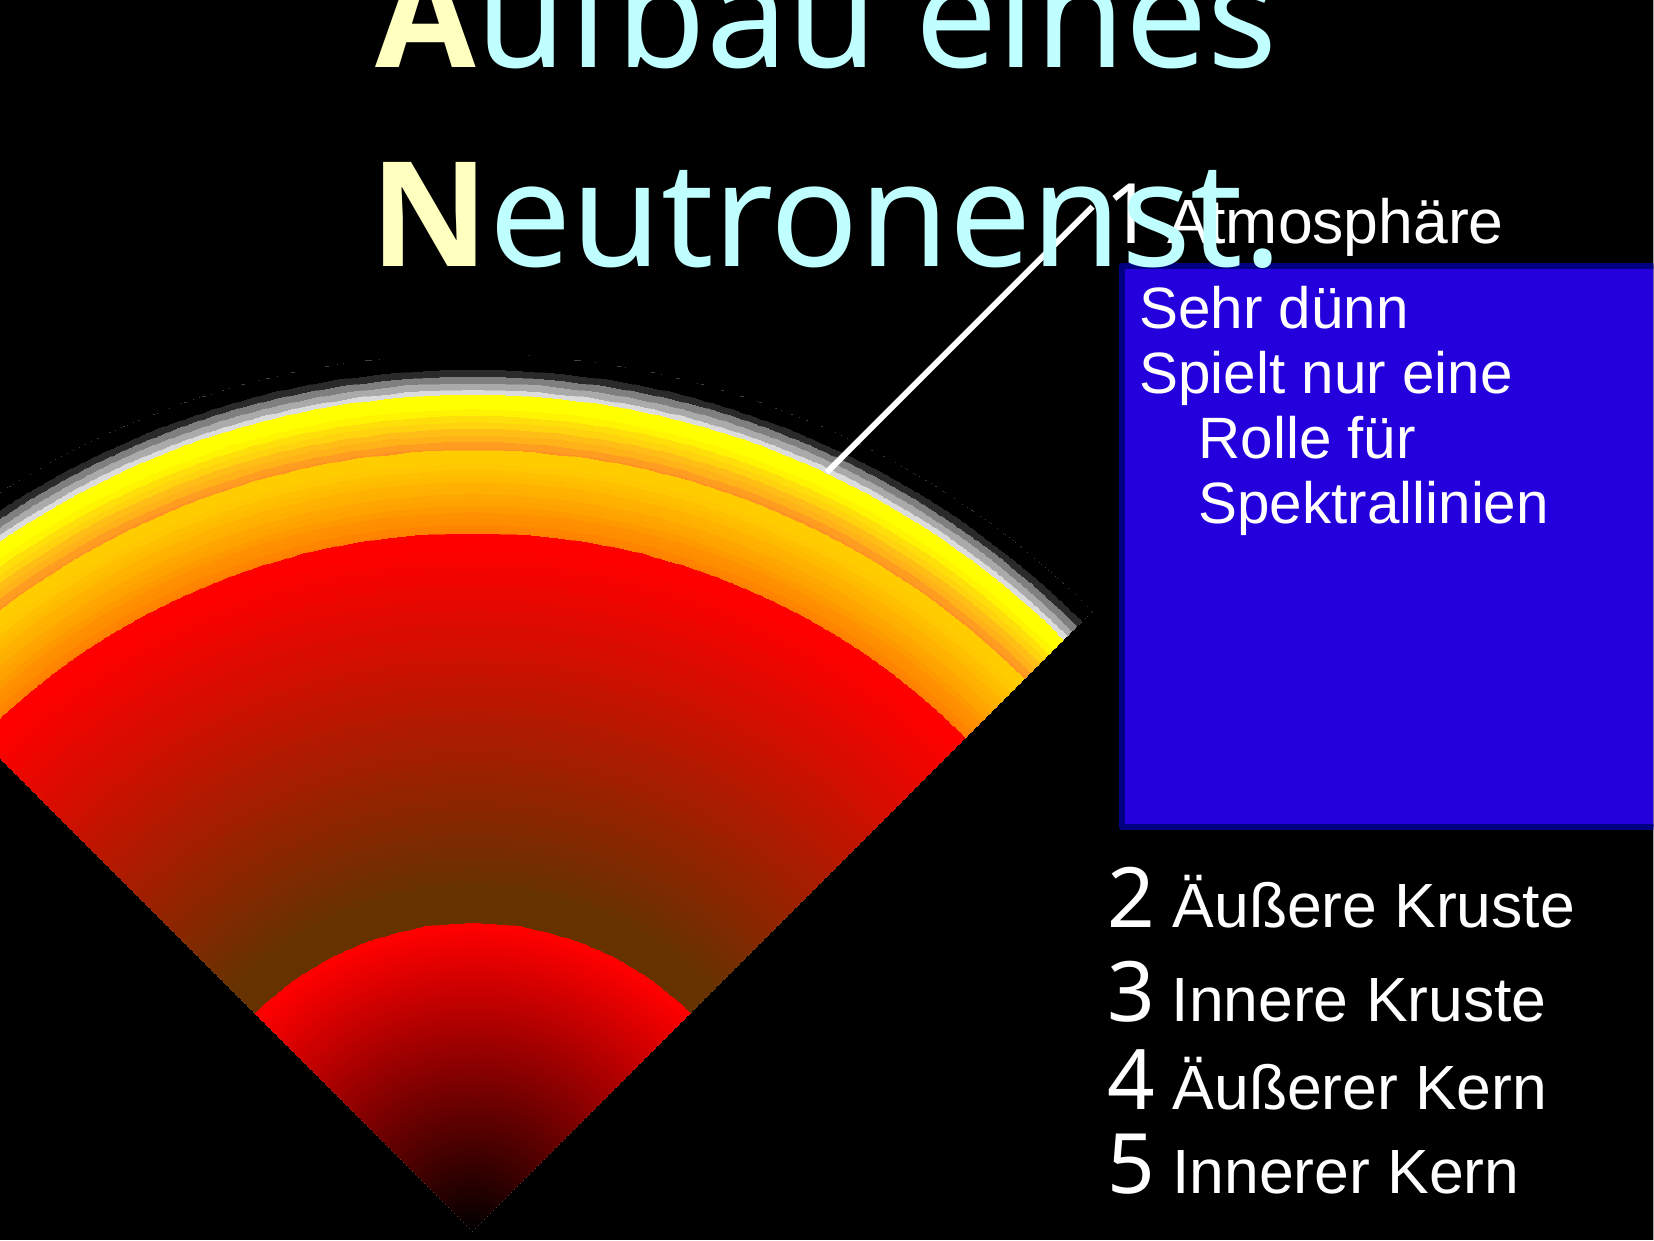

# Aufbau eines Neutronenst.
1 Atmosphäre
Sehr dünn
Spielt nur eine
Rolle für
Spektrallinien
2 Äußere Kruste
3 Innere Kruste
4 Äußerer Kern
5 Innerer Kern